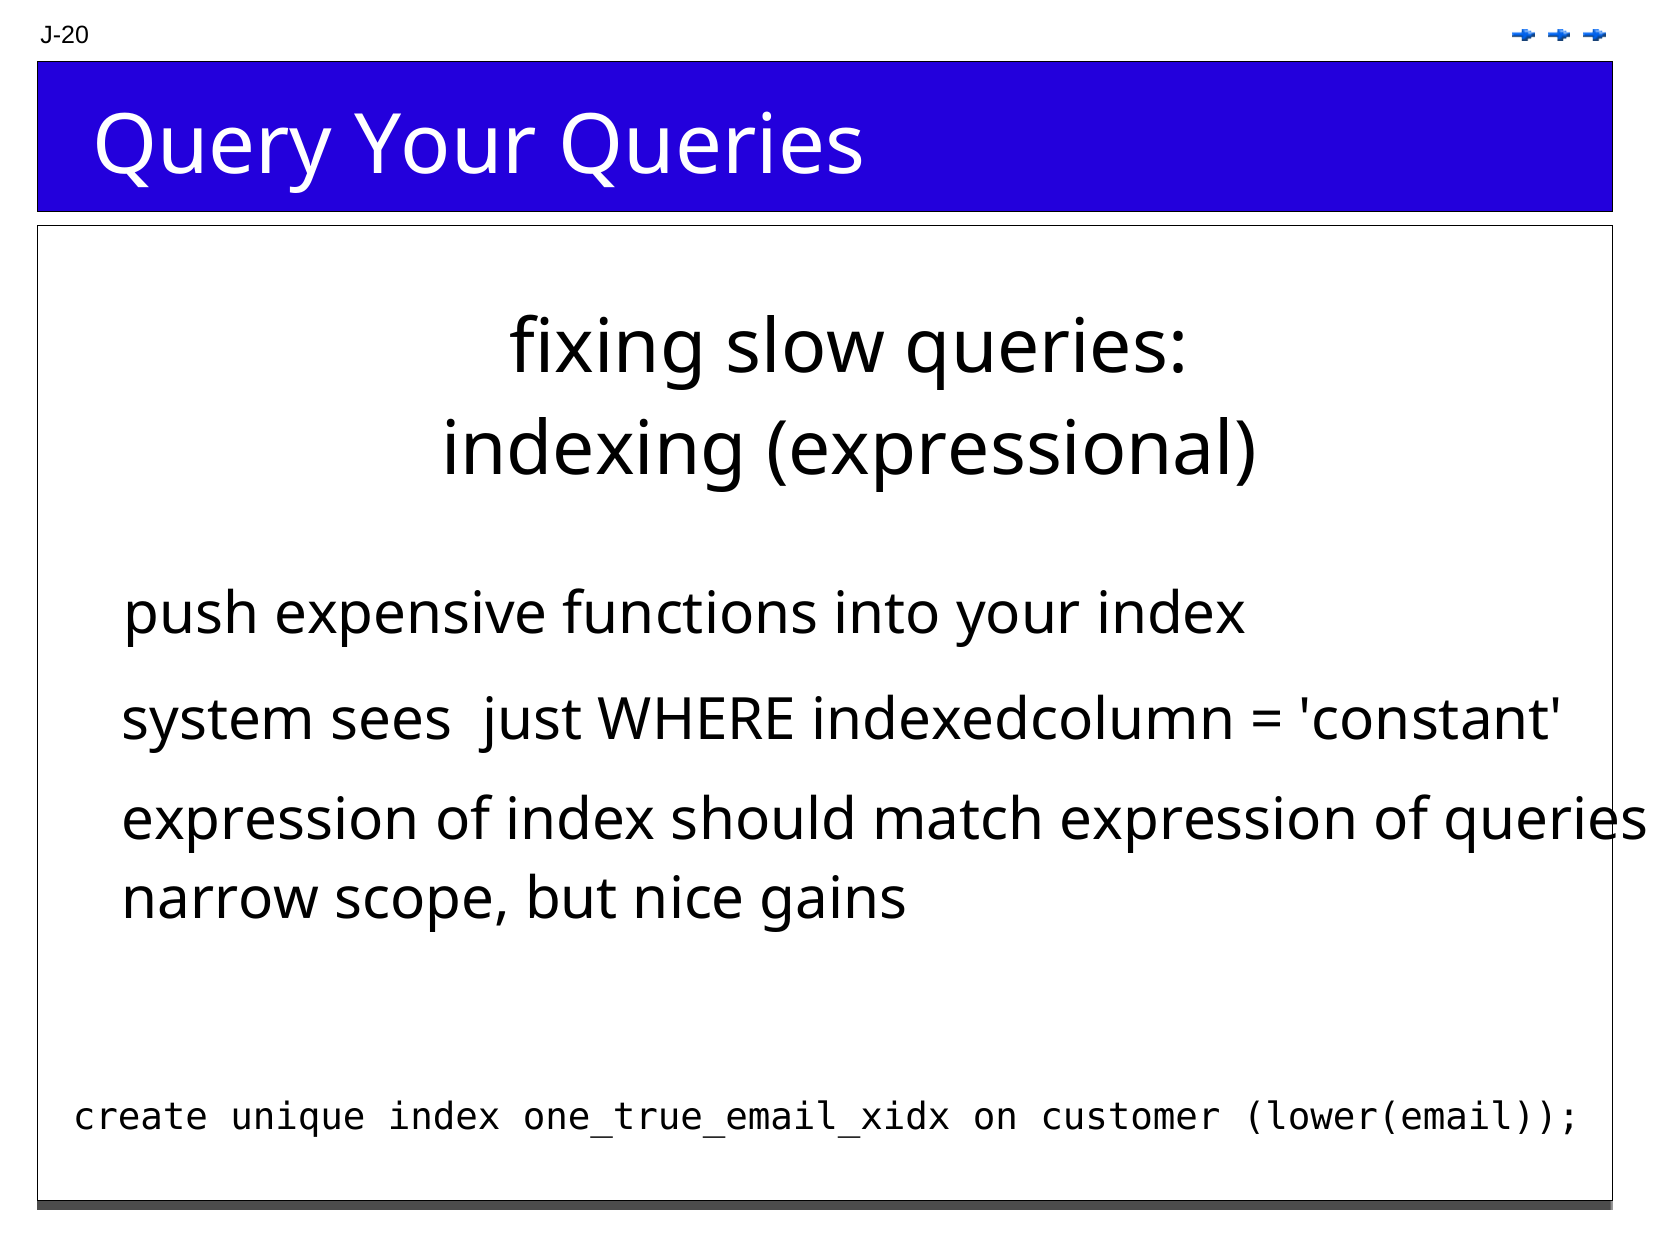

J-20
Query Your Queries
fixing slow queries:
indexing (expressional)
 push expensive functions into your index
 system sees just WHERE indexedcolumn = 'constant'
 expression of index should match expression of queries
 narrow scope, but nice gains
create unique index one_true_email_xidx on customer (lower(email));